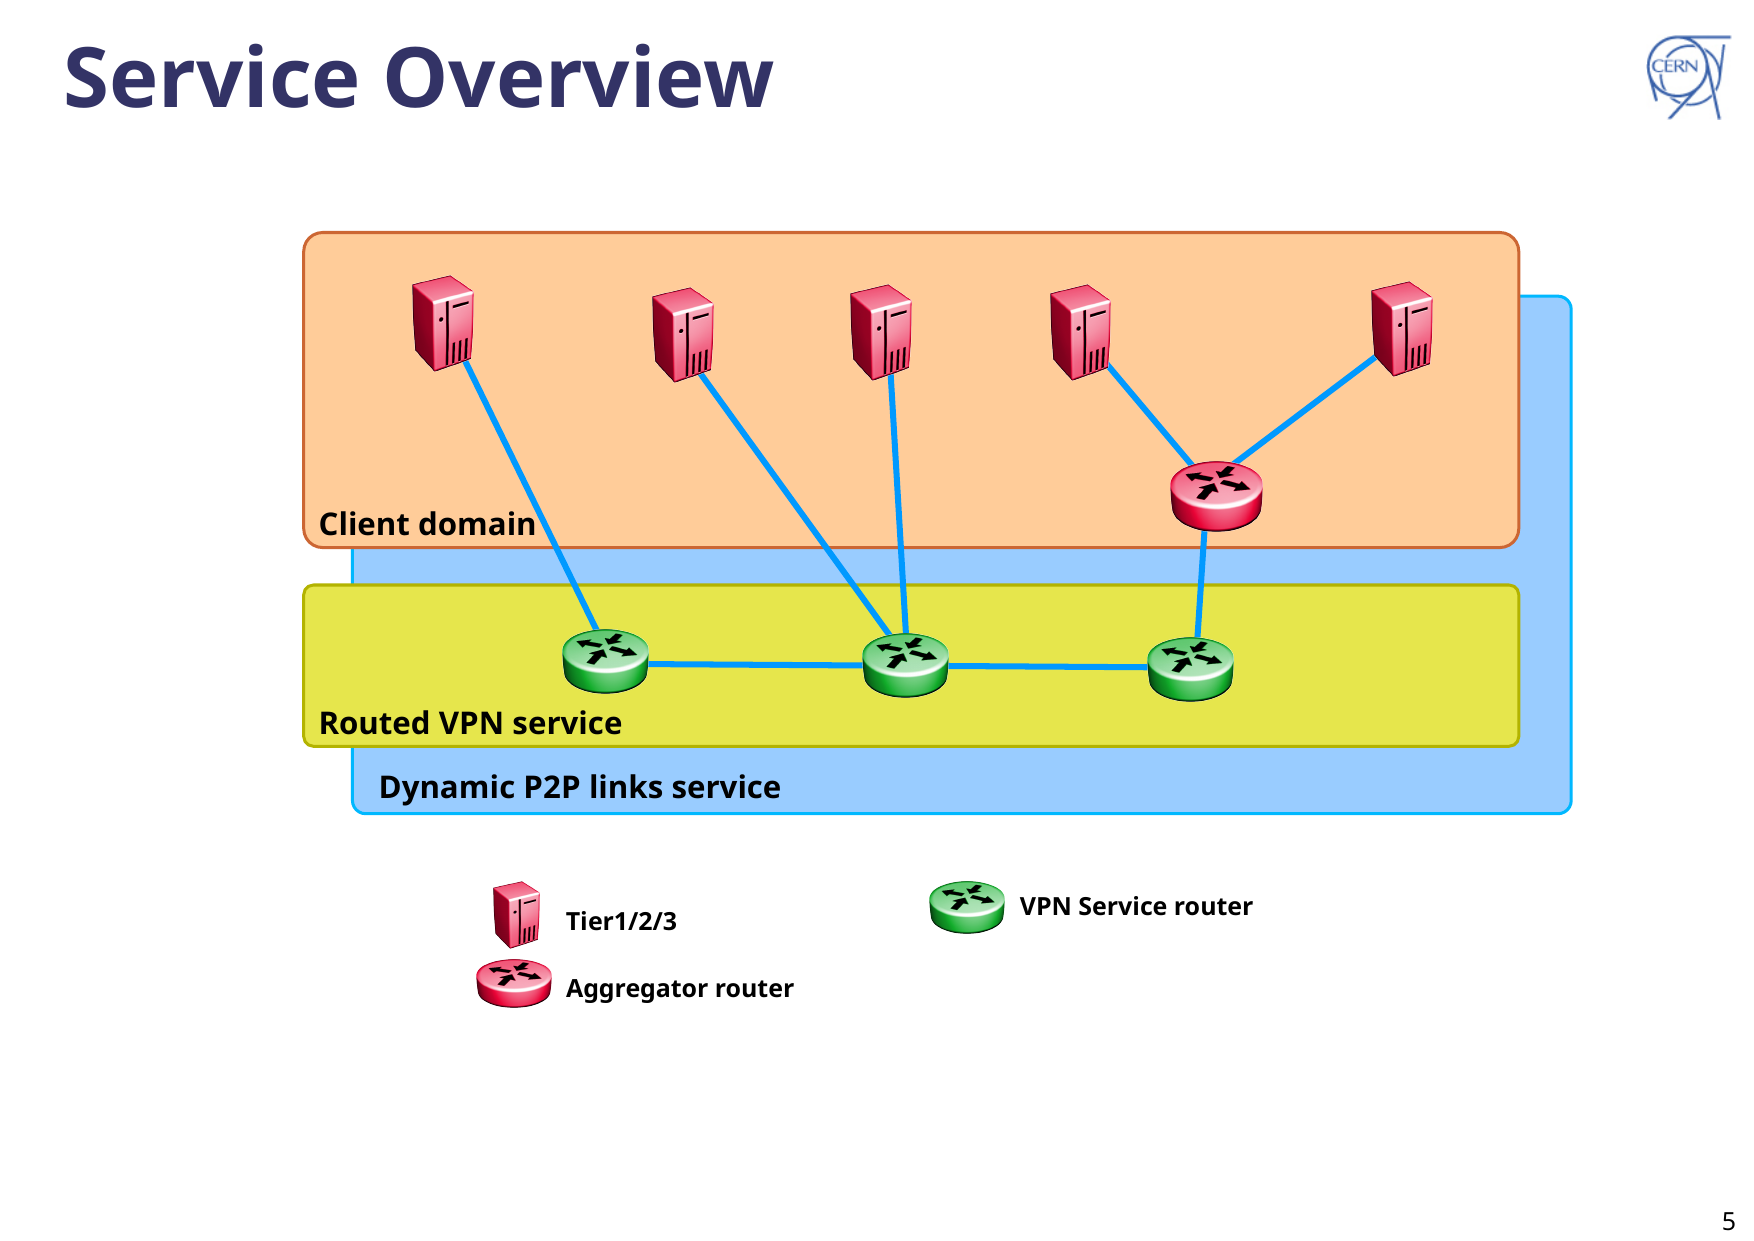

# Service Overview
Client domain
Routed VPN service
Dynamic P2P links service
VPN Service router
Tier1/2/3
Aggregator router
5